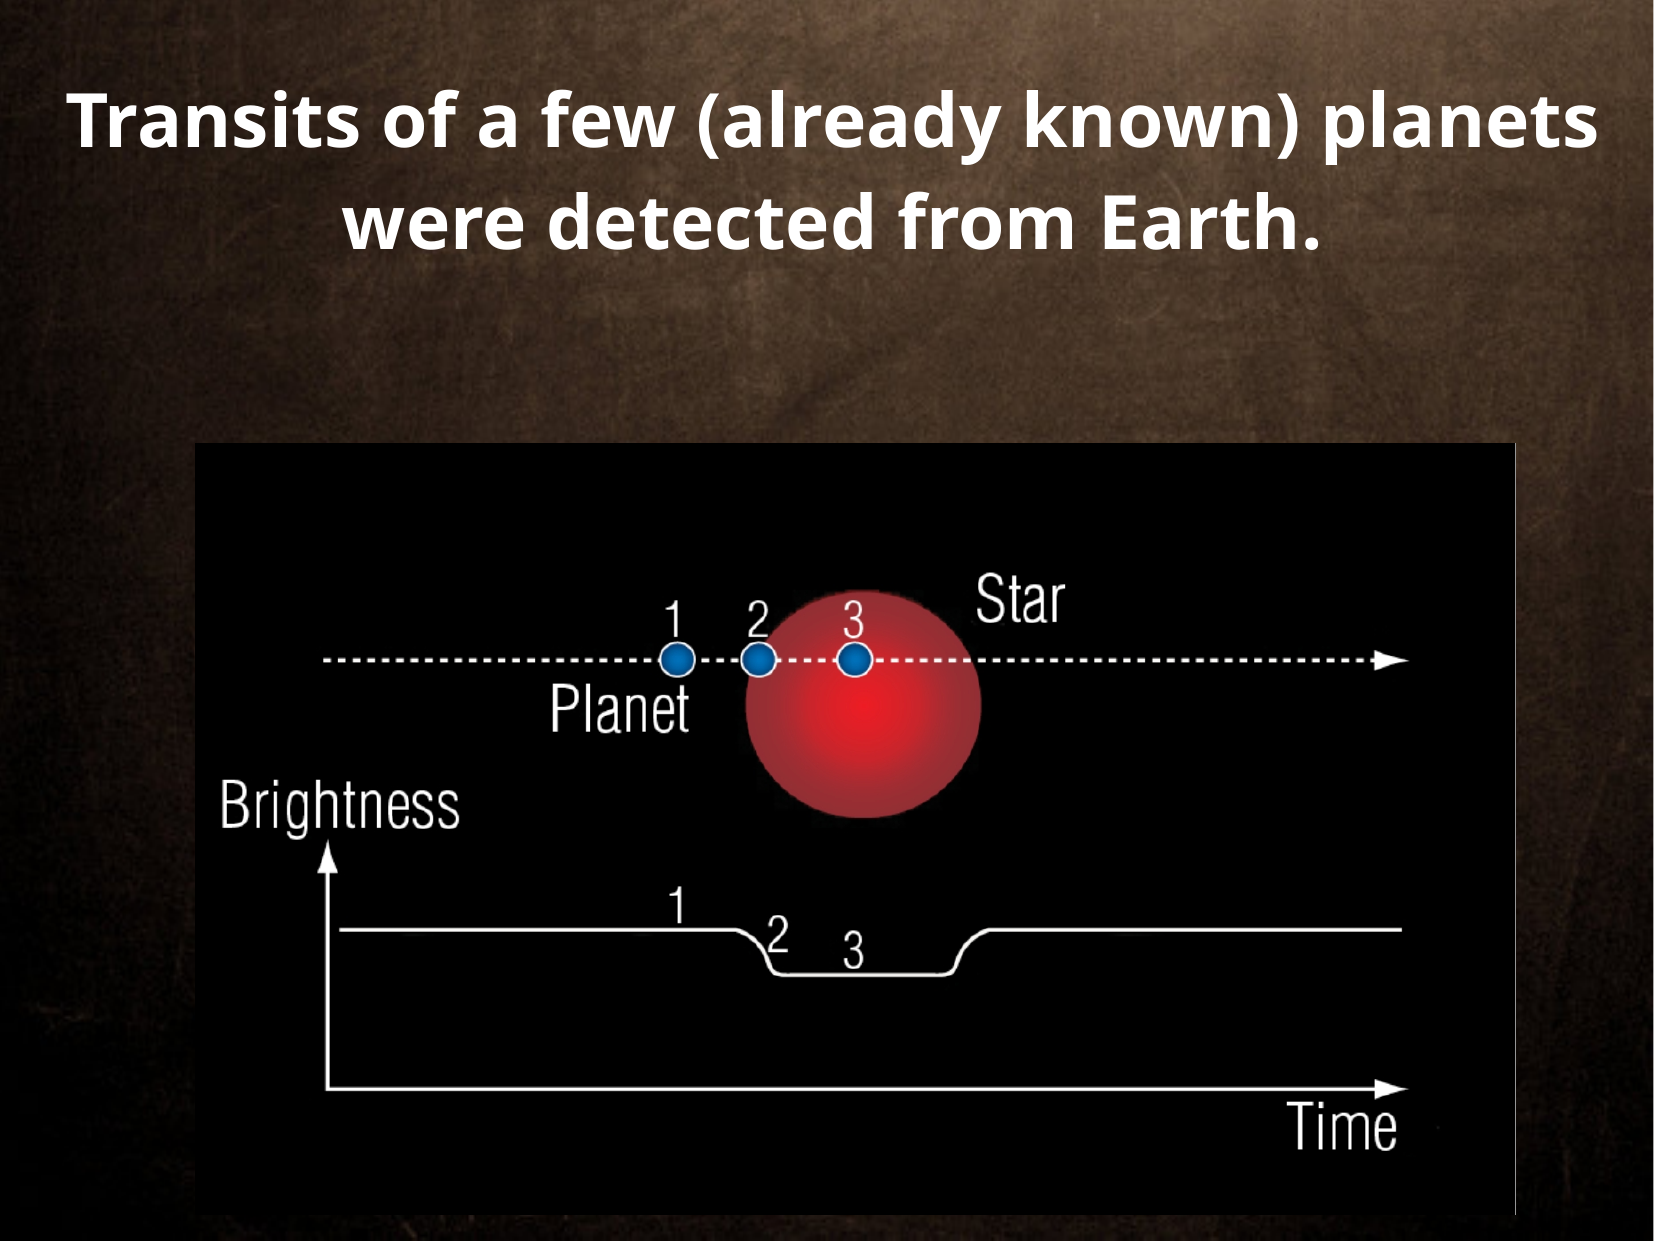

Transits of a few (already known) planets were detected from Earth.